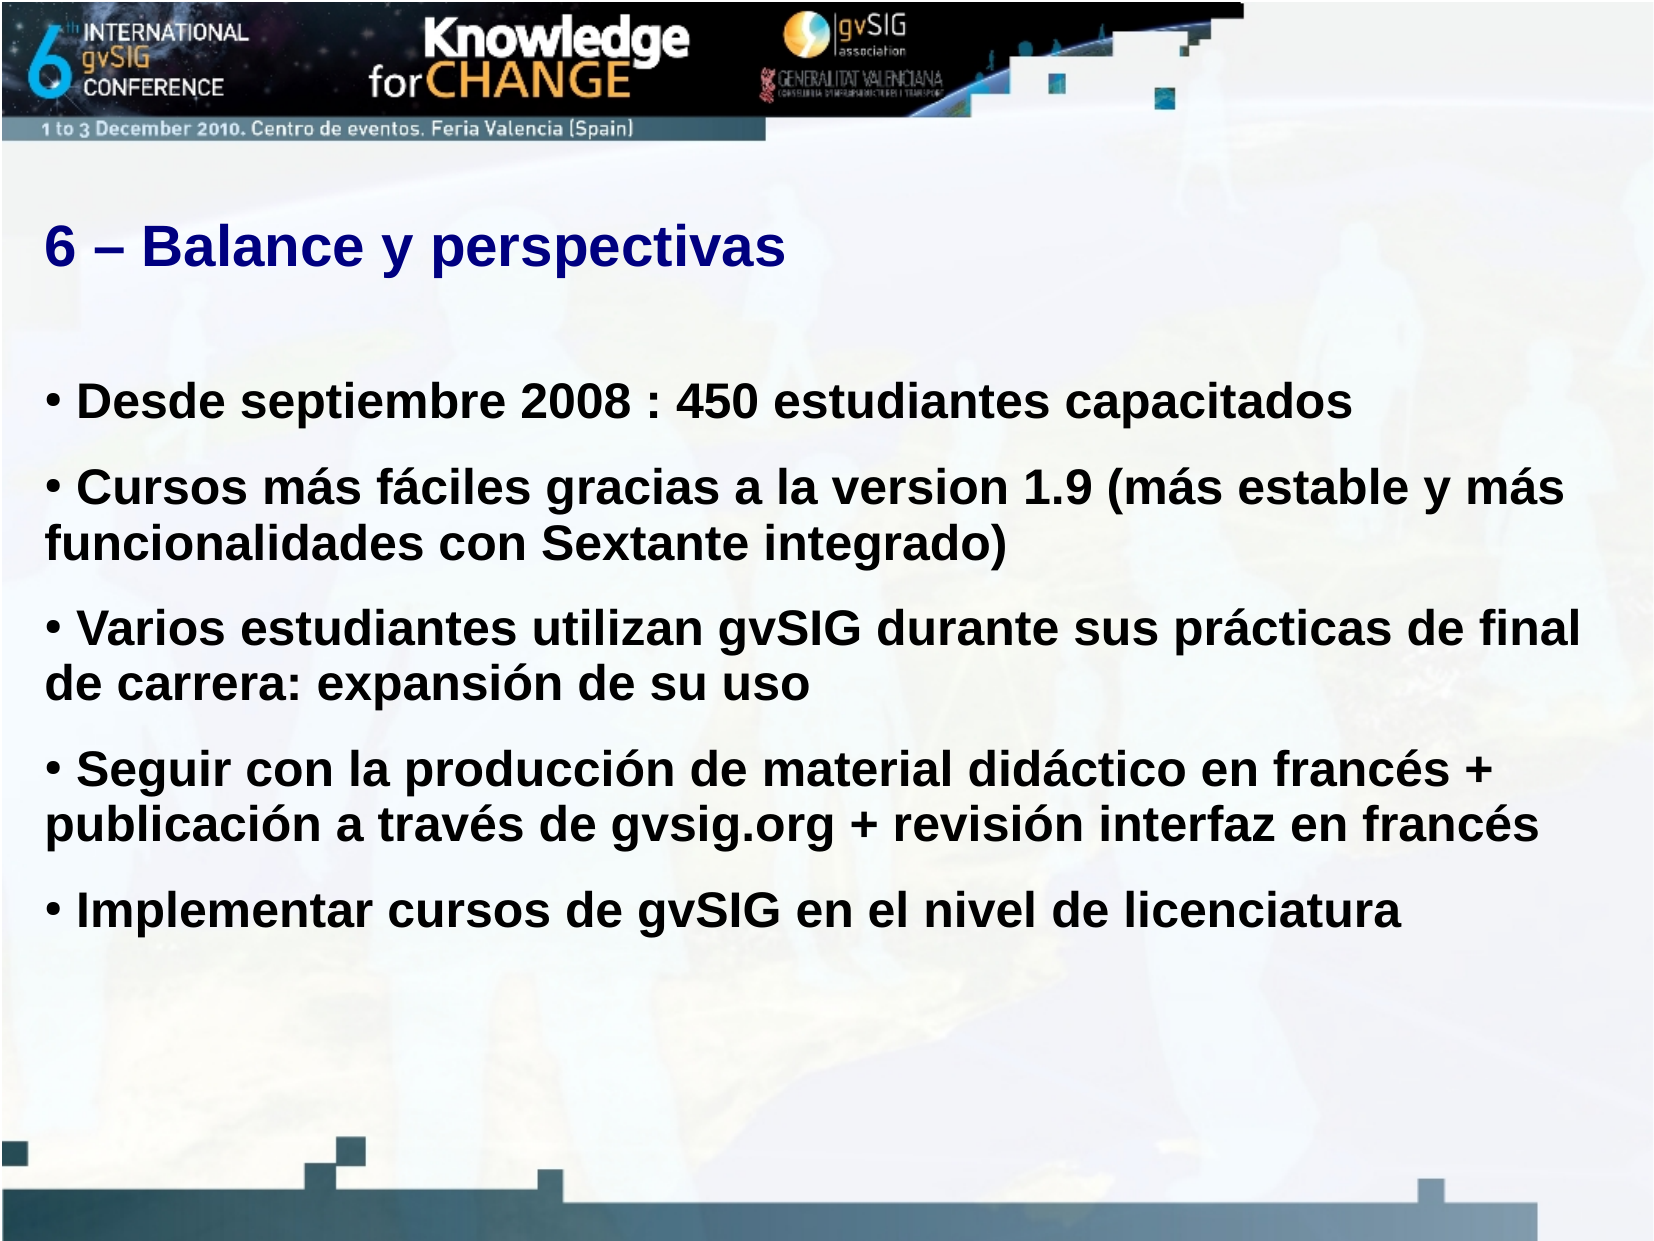

6 – Balance y perspectivas
 Desde septiembre 2008 : 450 estudiantes capacitados
 Cursos más fáciles gracias a la version 1.9 (más estable y más funcionalidades con Sextante integrado)
 Varios estudiantes utilizan gvSIG durante sus prácticas de final de carrera: expansión de su uso
 Seguir con la producción de material didáctico en francés + publicación a través de gvsig.org + revisión interfaz en francés
 Implementar cursos de gvSIG en el nivel de licenciatura